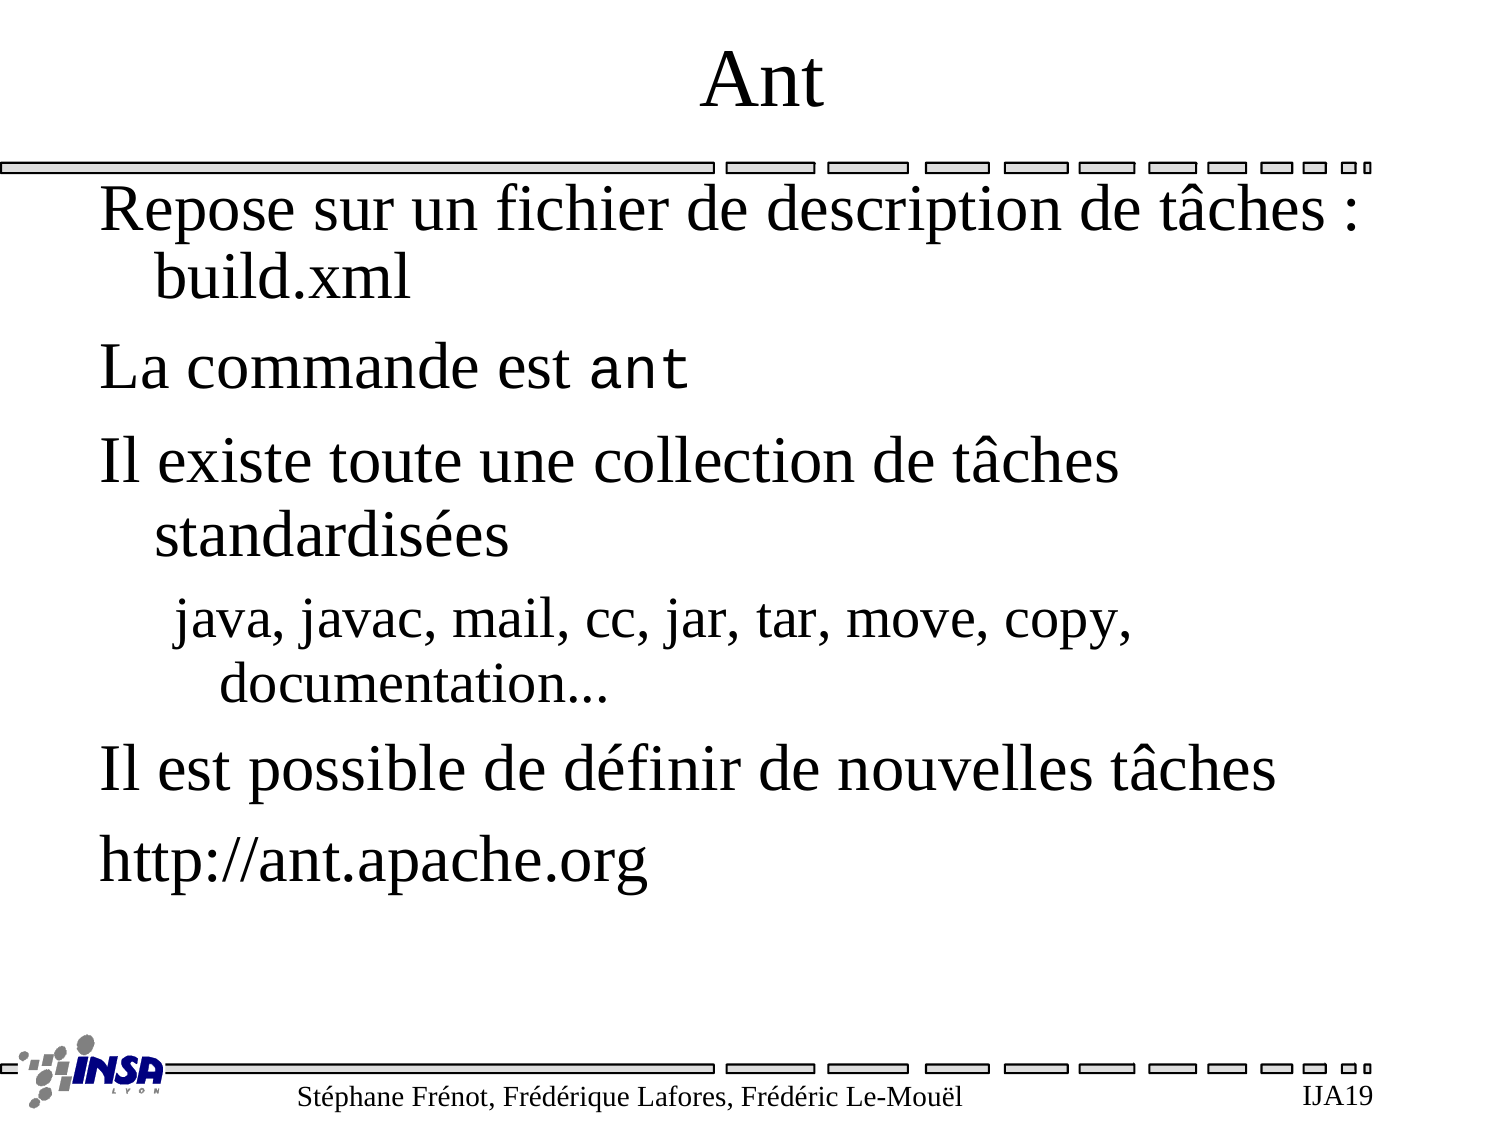

# Ant
Repose sur un fichier de description de tâches : build.xml
La commande est ant
Il existe toute une collection de tâches standardisées
java, javac, mail, cc, jar, tar, move, copy, documentation...
Il est possible de définir de nouvelles tâches
http://ant.apache.org